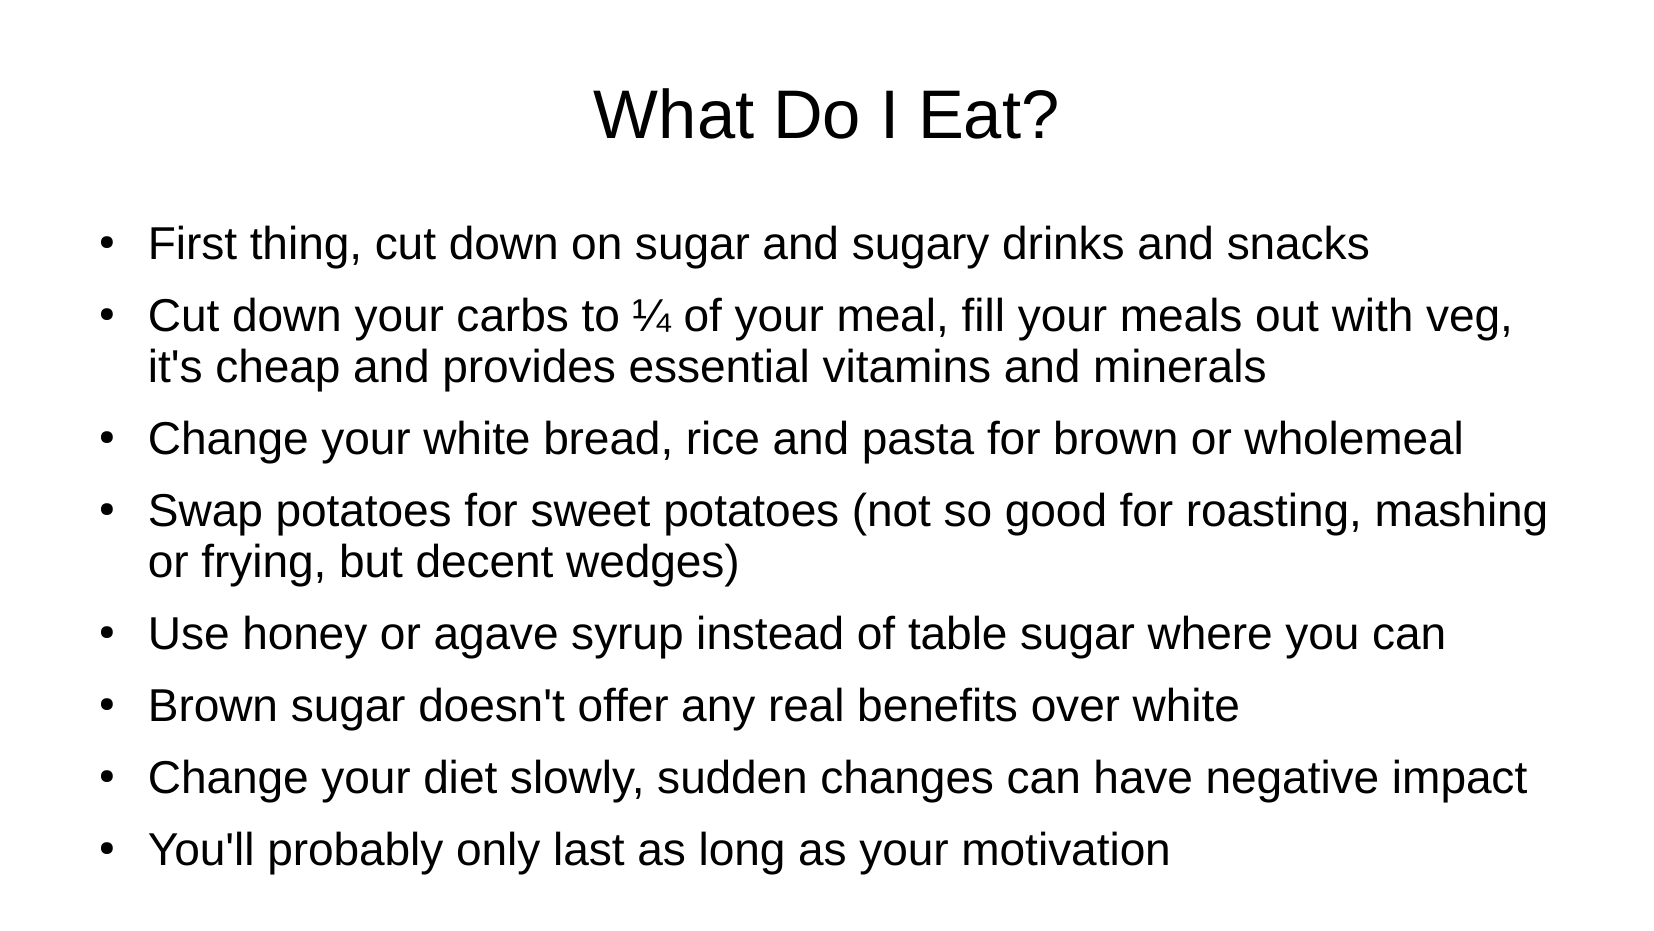

# What Do I Eat?
First thing, cut down on sugar and sugary drinks and snacks
Cut down your carbs to ¼ of your meal, fill your meals out with veg, it's cheap and provides essential vitamins and minerals
Change your white bread, rice and pasta for brown or wholemeal
Swap potatoes for sweet potatoes (not so good for roasting, mashing or frying, but decent wedges)
Use honey or agave syrup instead of table sugar where you can
Brown sugar doesn't offer any real benefits over white
Change your diet slowly, sudden changes can have negative impact
You'll probably only last as long as your motivation